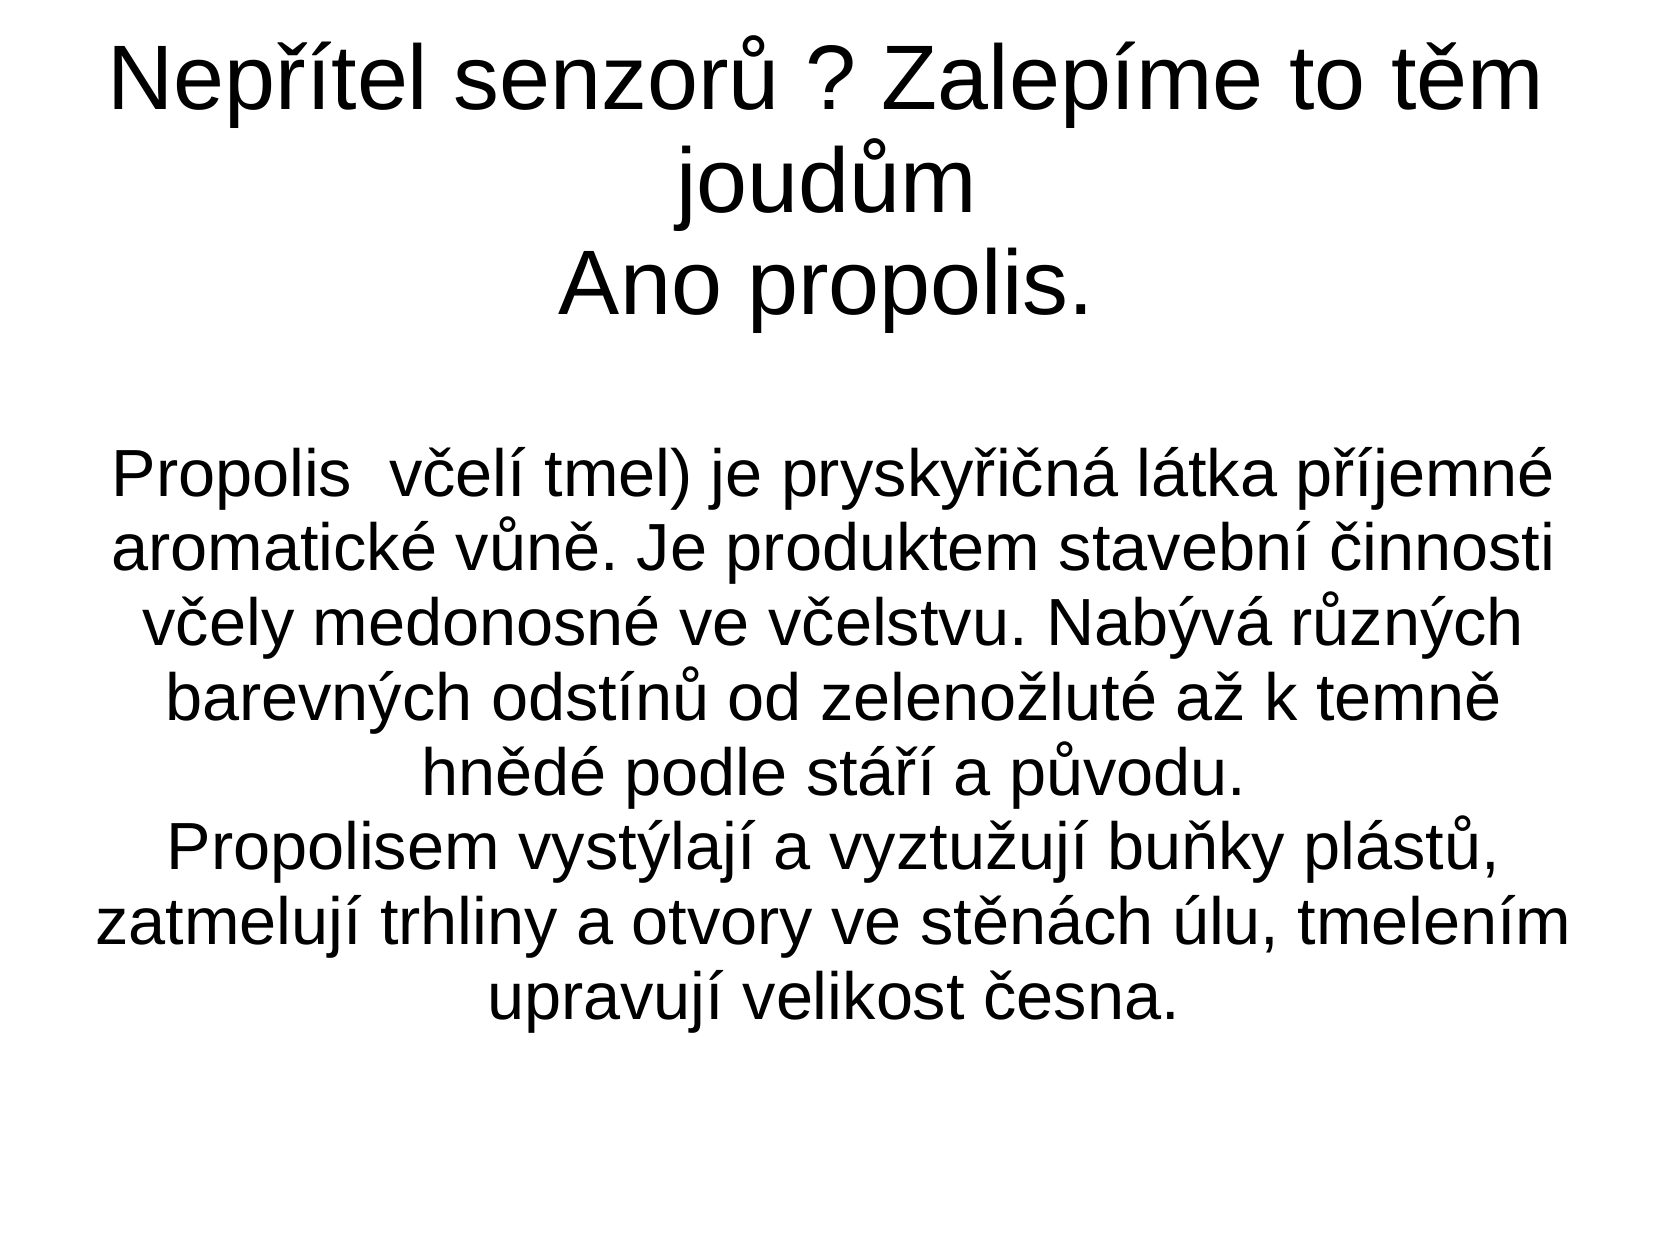

# Nepřítel senzorů ? Zalepíme to těm joudům Ano propolis.
Propolis včelí tmel) je pryskyřičná látka příjemné aromatické vůně. Je produktem stavební činnosti včely medonosné ve včelstvu. Nabývá různých barevných odstínů od zelenožluté až k temně hnědé podle stáří a původu.
Propolisem vystýlají a vyztužují buňky plástů, zatmelují trhliny a otvory ve stěnách úlu, tmelením upravují velikost česna.